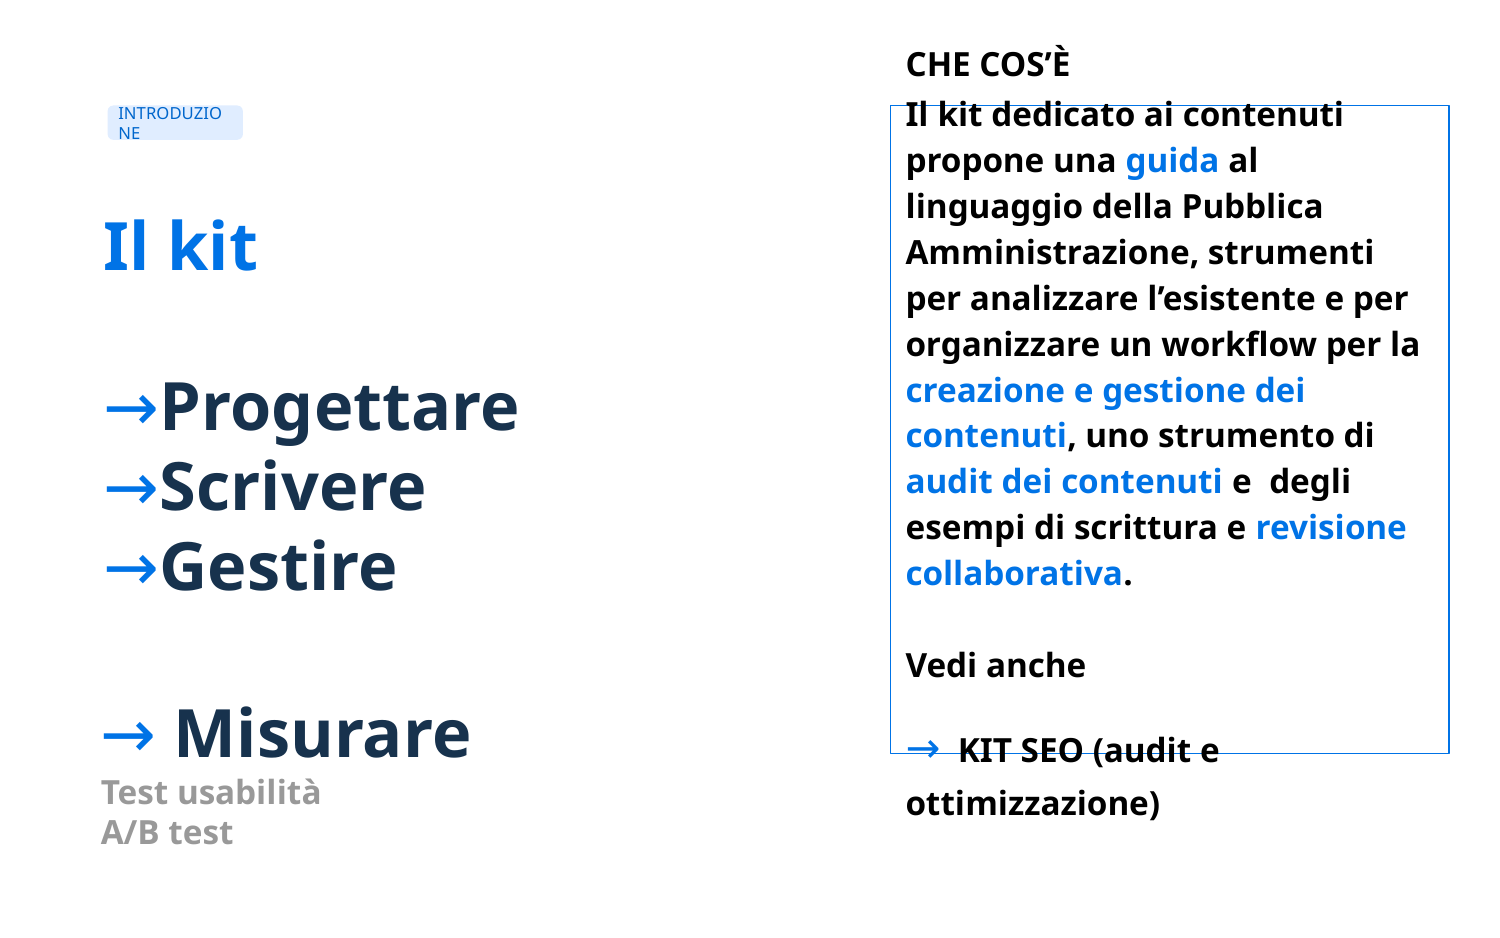

INTRODUZIONE
CHE COS’È
Il kit dedicato ai contenuti propone una guida al linguaggio della Pubblica Amministrazione, strumenti per analizzare l’esistente e per organizzare un workflow per la creazione e gestione dei contenuti, uno strumento di audit dei contenuti e degli esempi di scrittura e revisione collaborativa.
Vedi anche
→ KIT SEO (audit e ottimizzazione)
Il kit
→Progettare
→Scrivere
→Gestire
→ Misurare
Test usabilità
A/B test